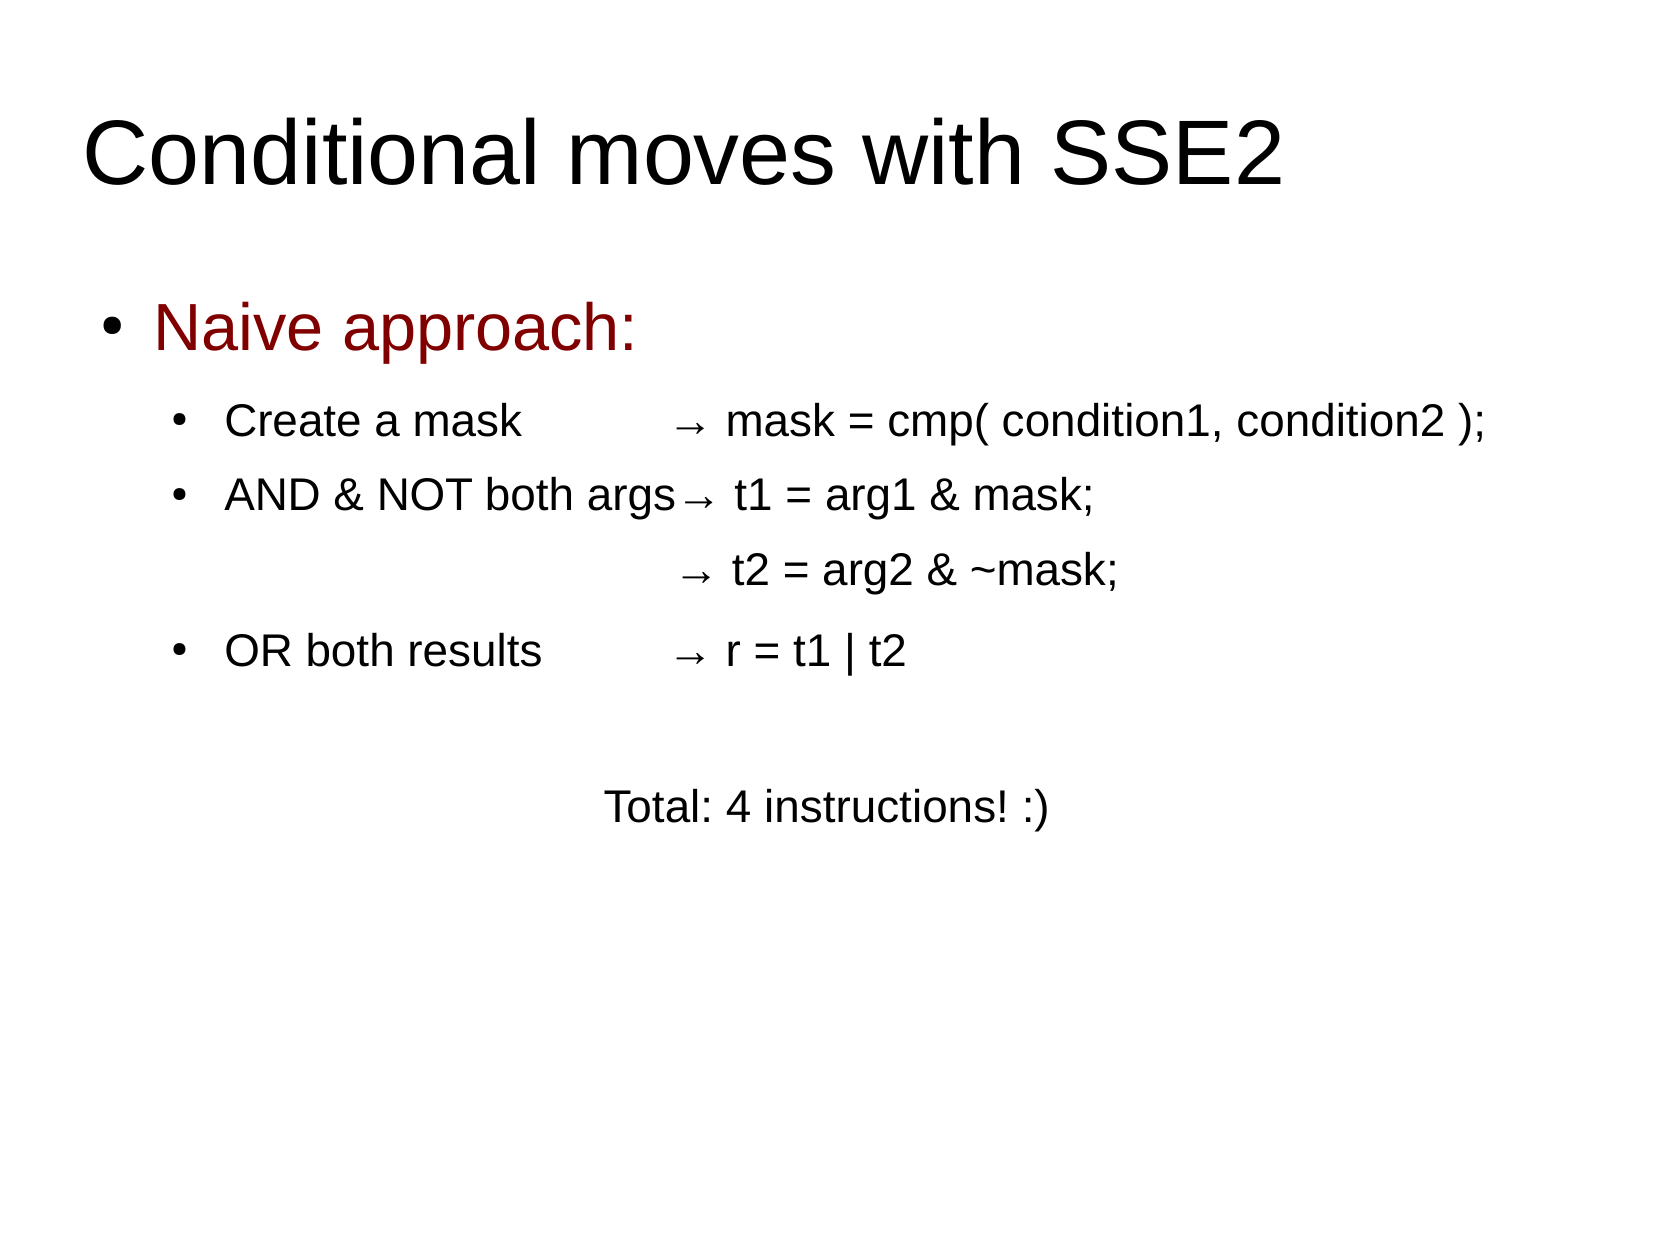

Conditional moves with SSE2
# Create a mask		→ mask = cmp( condition1, condition2 );
AND & NOT both args→ t1 = arg1 & mask;
 						→ t2 = arg2 & ~mask;
OR both results		→ r = t1 | t2
Total: 4 instructions! :)
Naive approach: